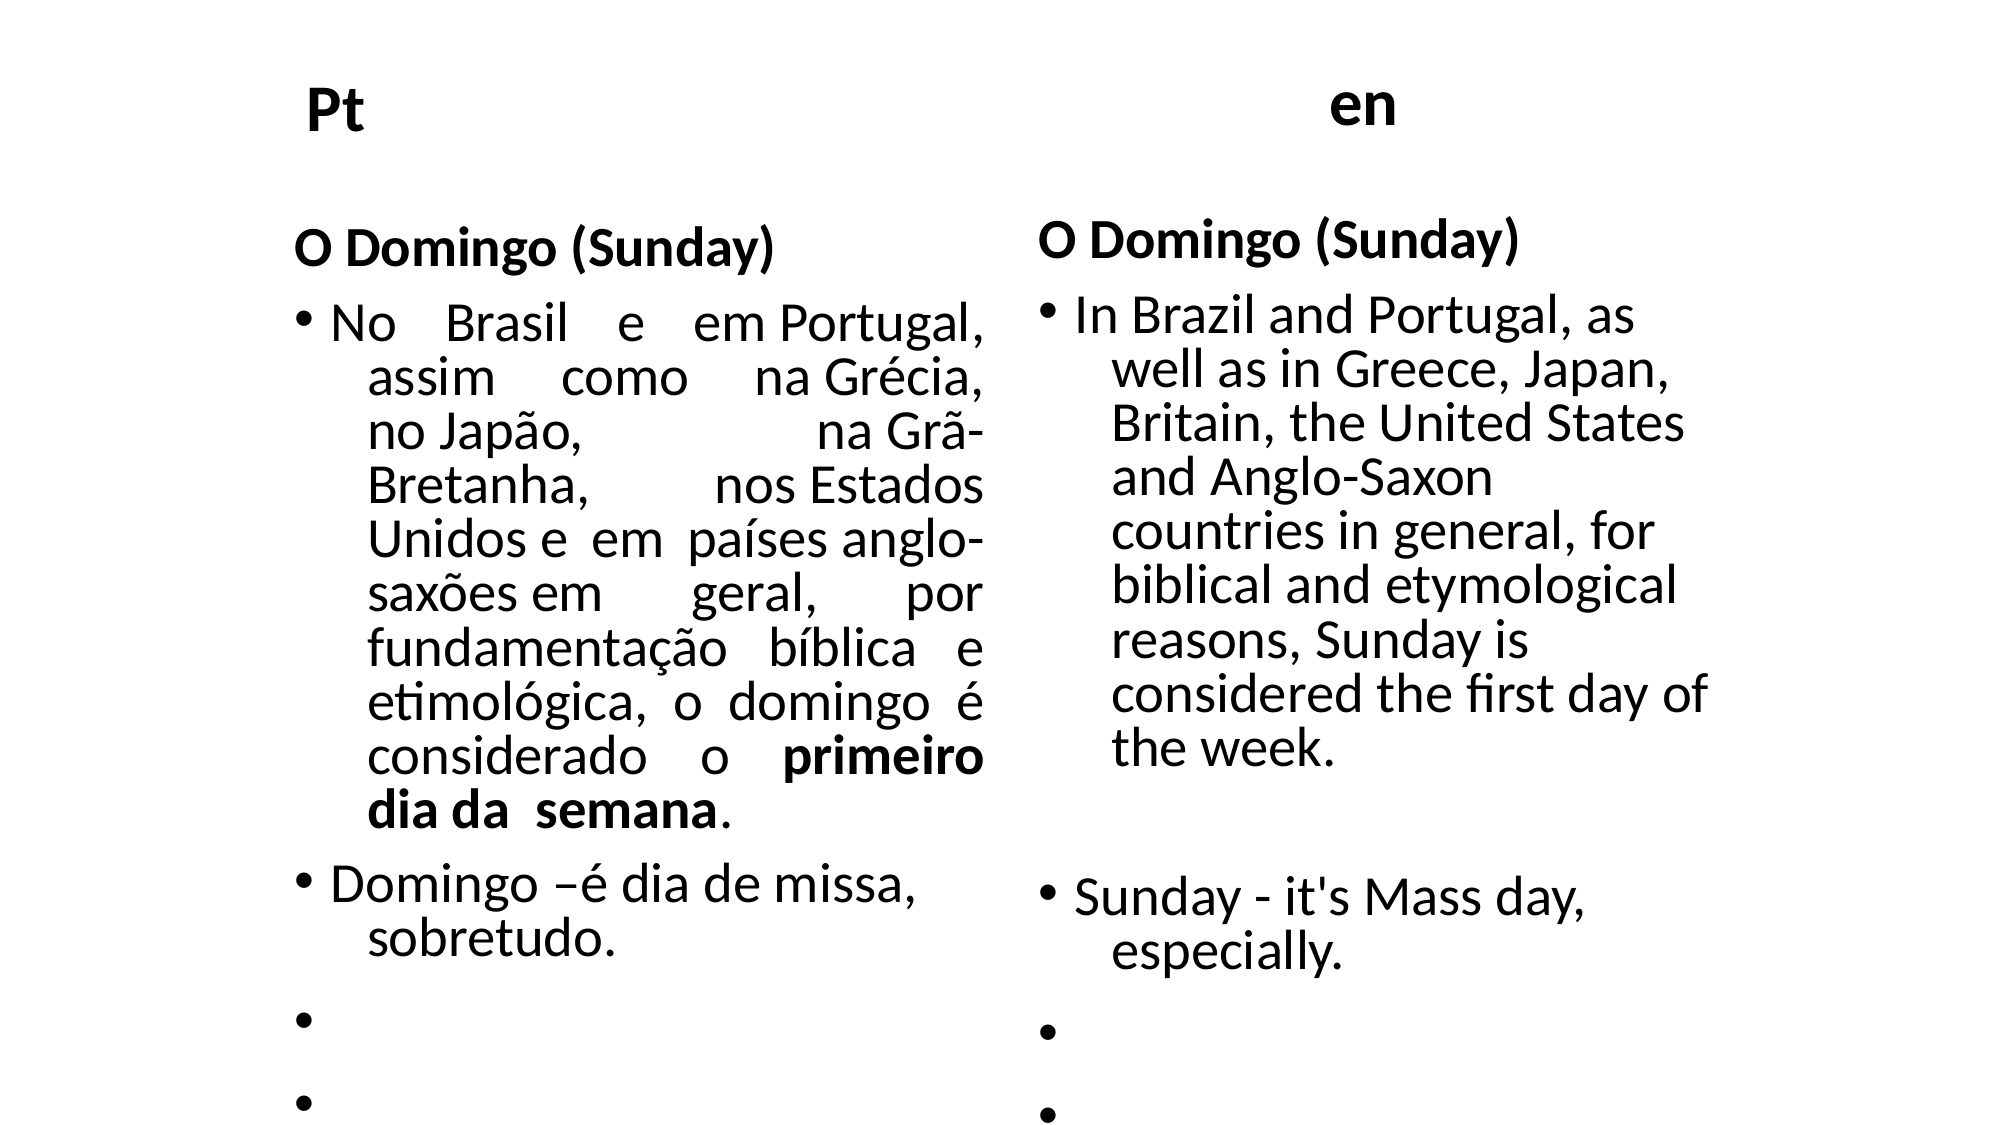

en
# Pt
O Domingo (Sunday)
In Brazil and Portugal, as well as in Greece, Japan, Britain, the United States and Anglo-Saxon countries in general, for biblical and etymological reasons, Sunday is considered the first day of the week.
Sunday - it's Mass day, especially.
O Domingo (Sunday)
No Brasil e em Portugal, assim como na Grécia, no Japão, na Grã-Bretanha, nos Estados Unidos e em países anglo-saxões em geral, por fundamentação bíblica e etimológica, o domingo é considerado o primeiro dia da semana.
Domingo –é dia de missa, sobretudo.